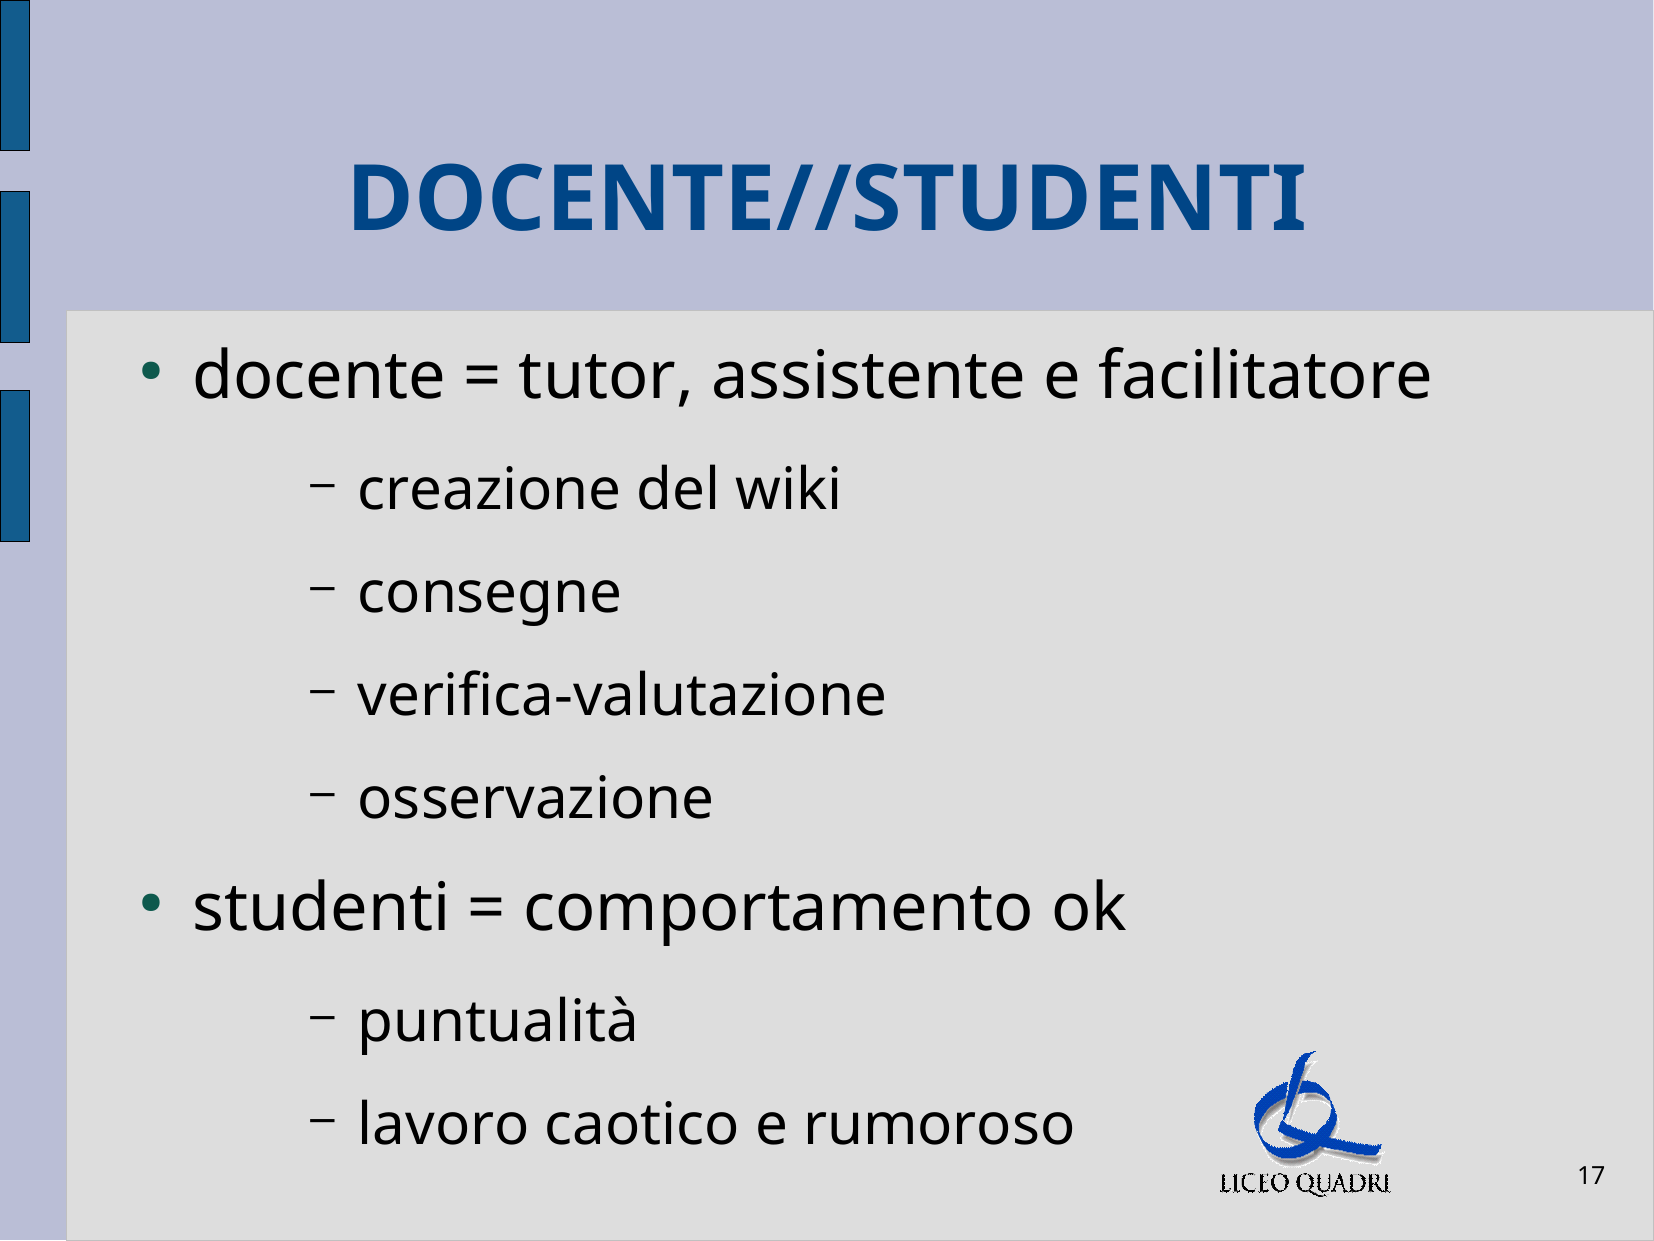

# DOCENTE//STUDENTI
docente = tutor, assistente e facilitatore
creazione del wiki
consegne
verifica-valutazione
osservazione
studenti = comportamento ok
puntualità
lavoro caotico e rumoroso